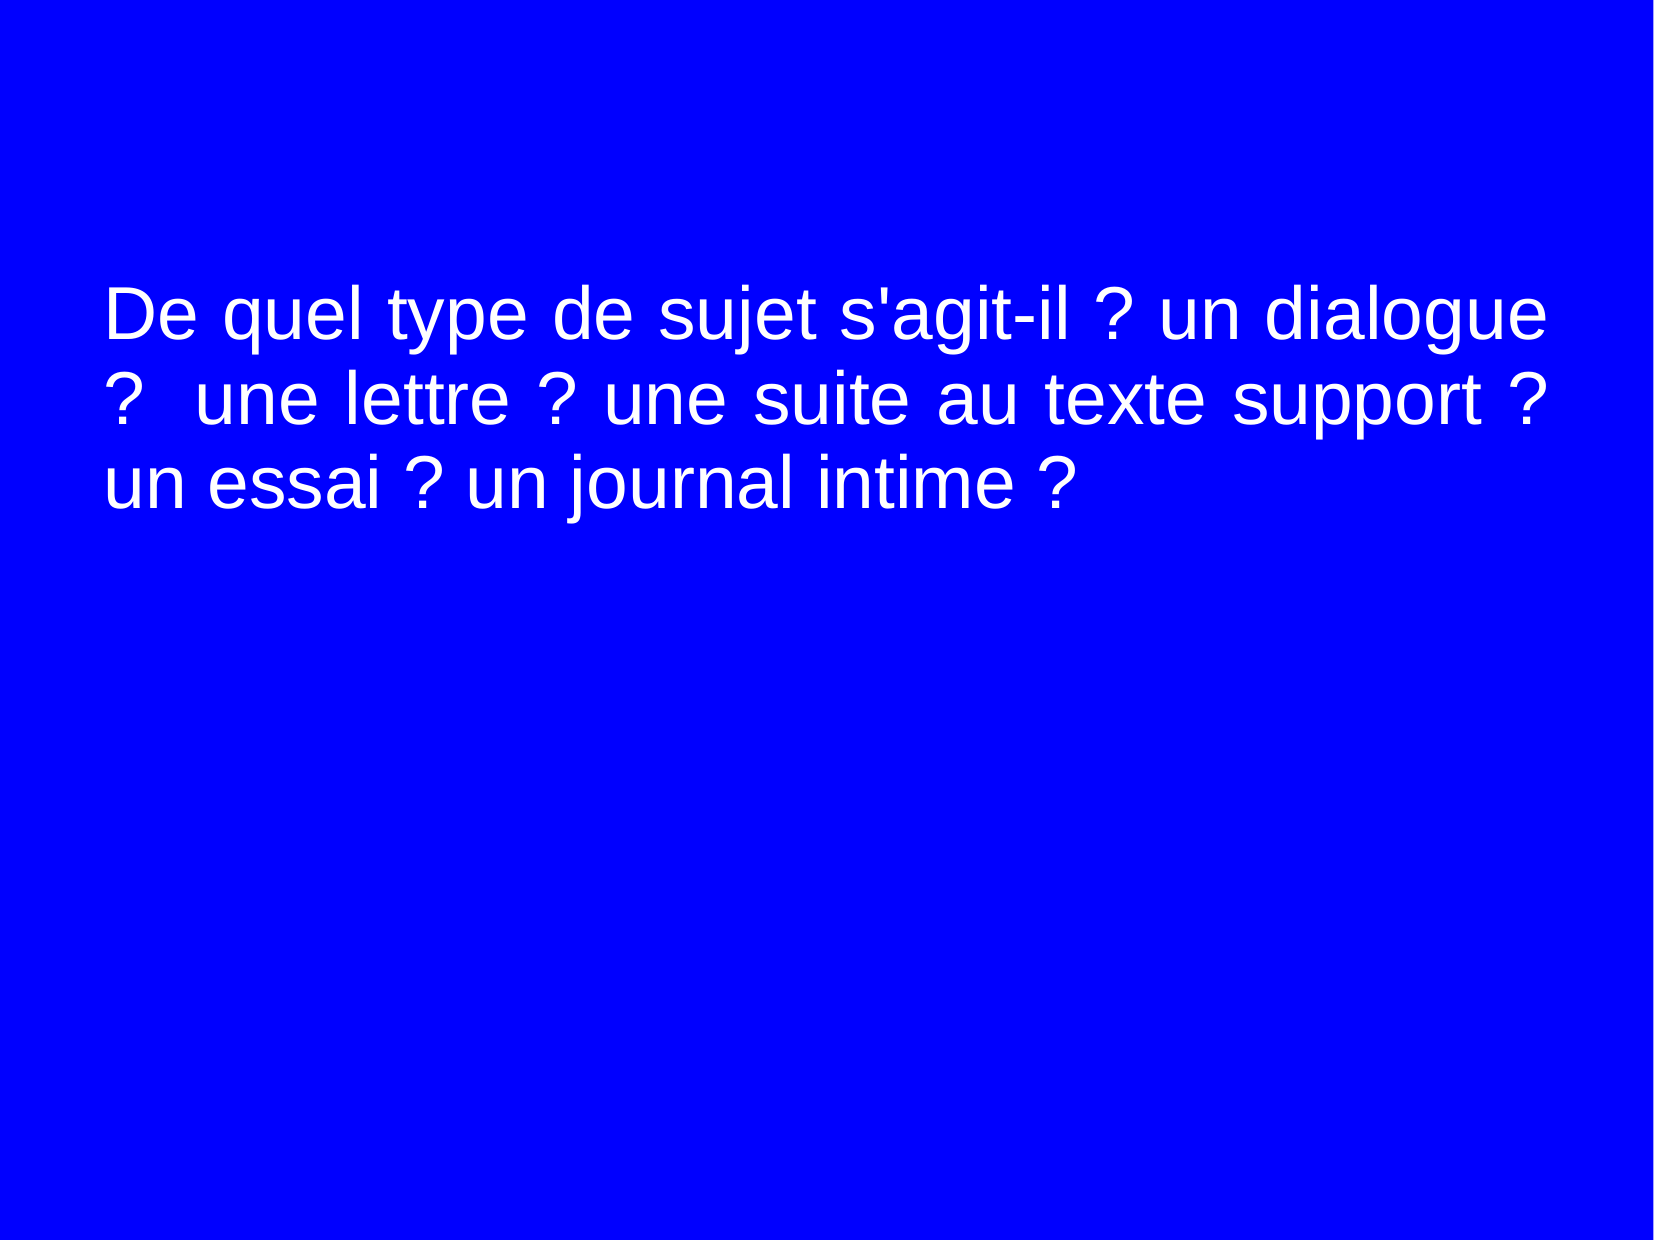

De quel type de sujet s'agit-il ? un dialogue ? une lettre ? une suite au texte support ? un essai ? un journal intime ?